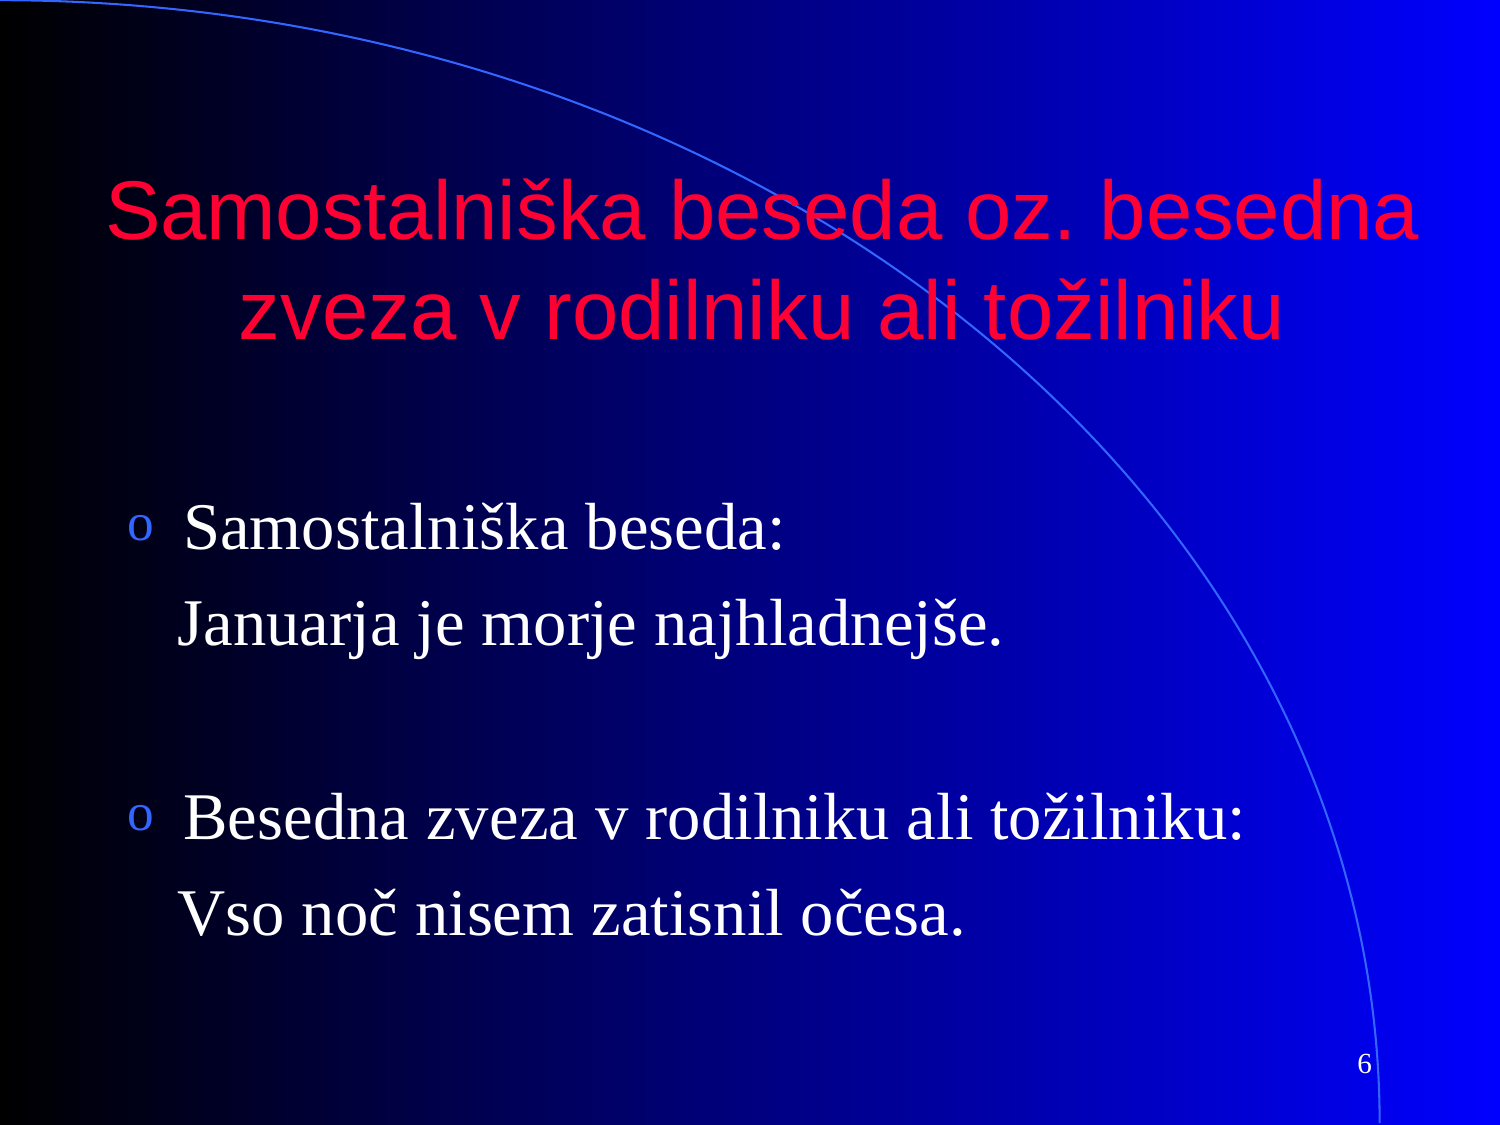

# Samostalniška beseda oz. besedna zveza v rodilniku ali tožilniku
Samostalniška beseda:
 Januarja je morje najhladnejše.
Besedna zveza v rodilniku ali tožilniku:
 Vso noč nisem zatisnil očesa.